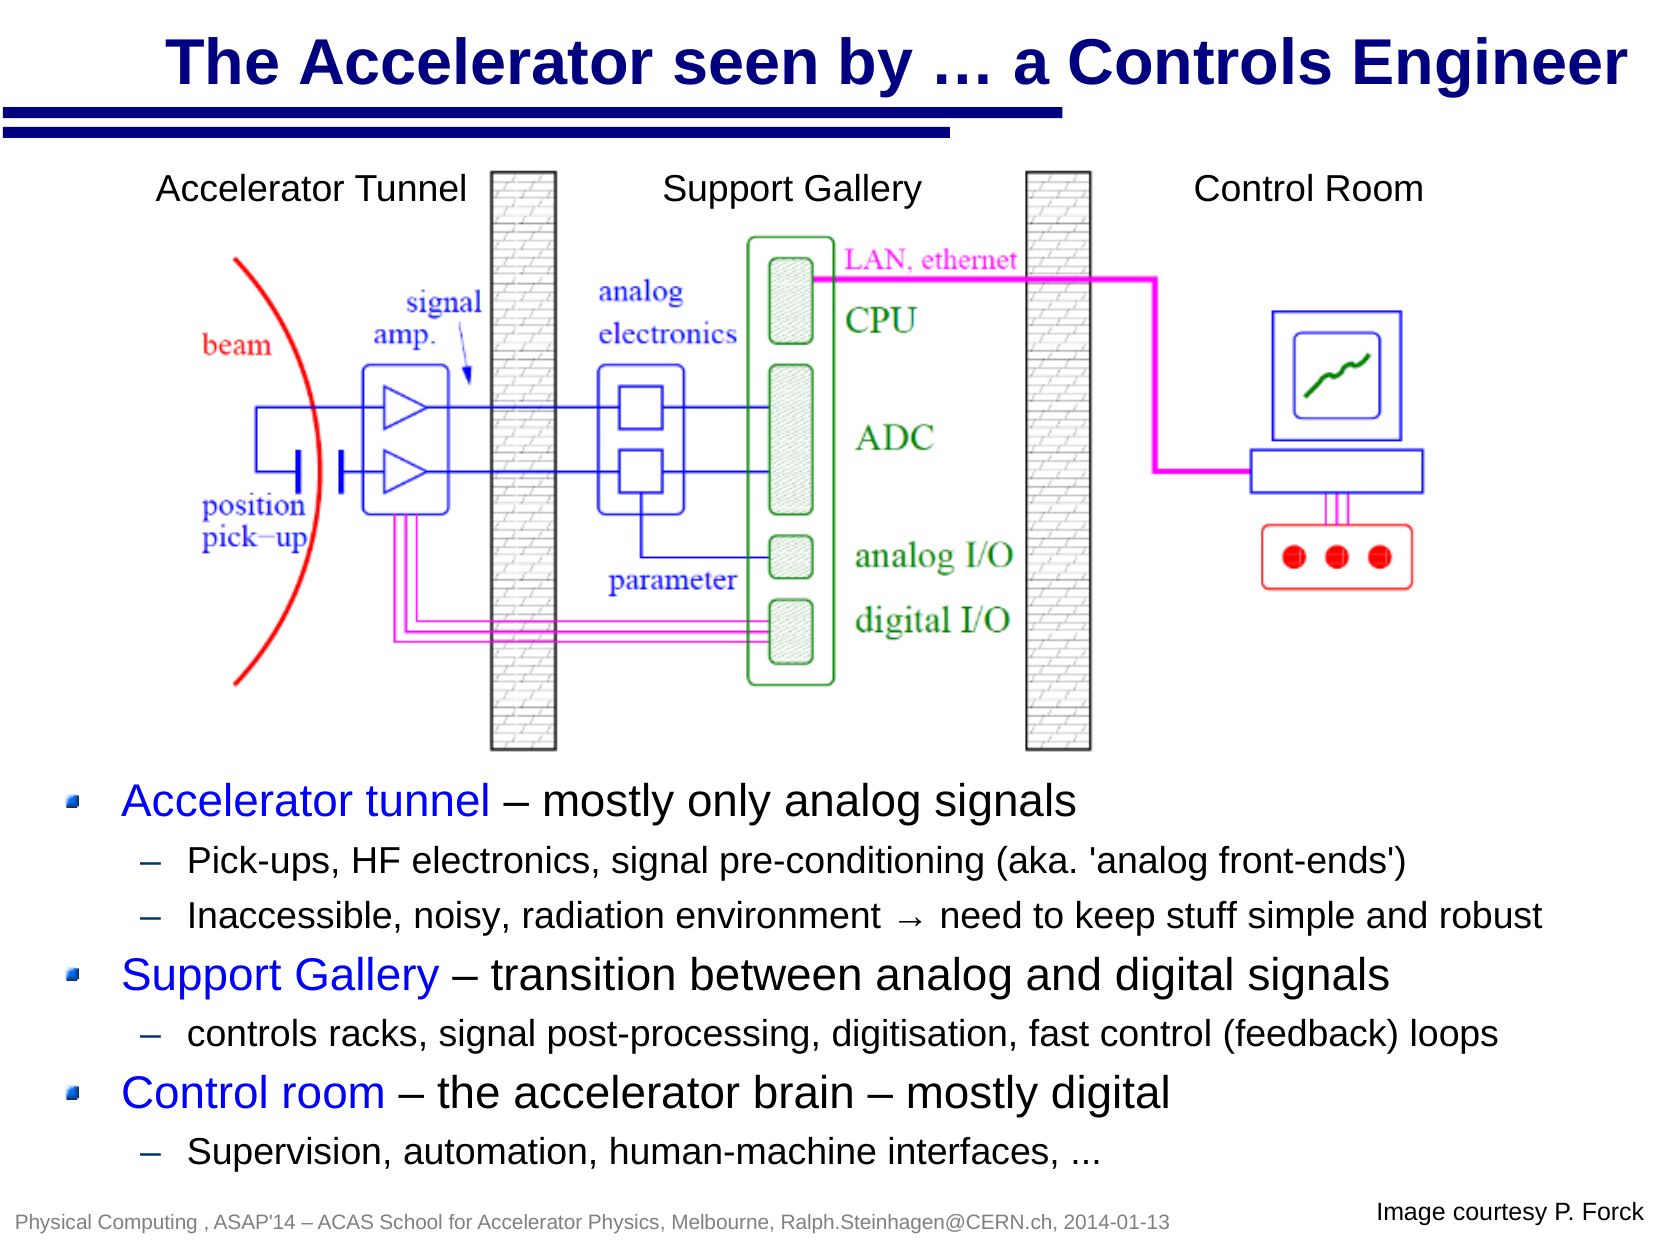

# The Accelerator seen by … a Controls Engineer
Accelerator Tunnel
Support Gallery
Control Room
Accelerator tunnel – mostly only analog signals
Pick-ups, HF electronics, signal pre-conditioning (aka. 'analog front-ends')
Inaccessible, noisy, radiation environment → need to keep stuff simple and robust
Support Gallery – transition between analog and digital signals
controls racks, signal post-processing, digitisation, fast control (feedback) loops
Control room – the accelerator brain – mostly digital
Supervision, automation, human-machine interfaces, ...
Image courtesy P. Forck